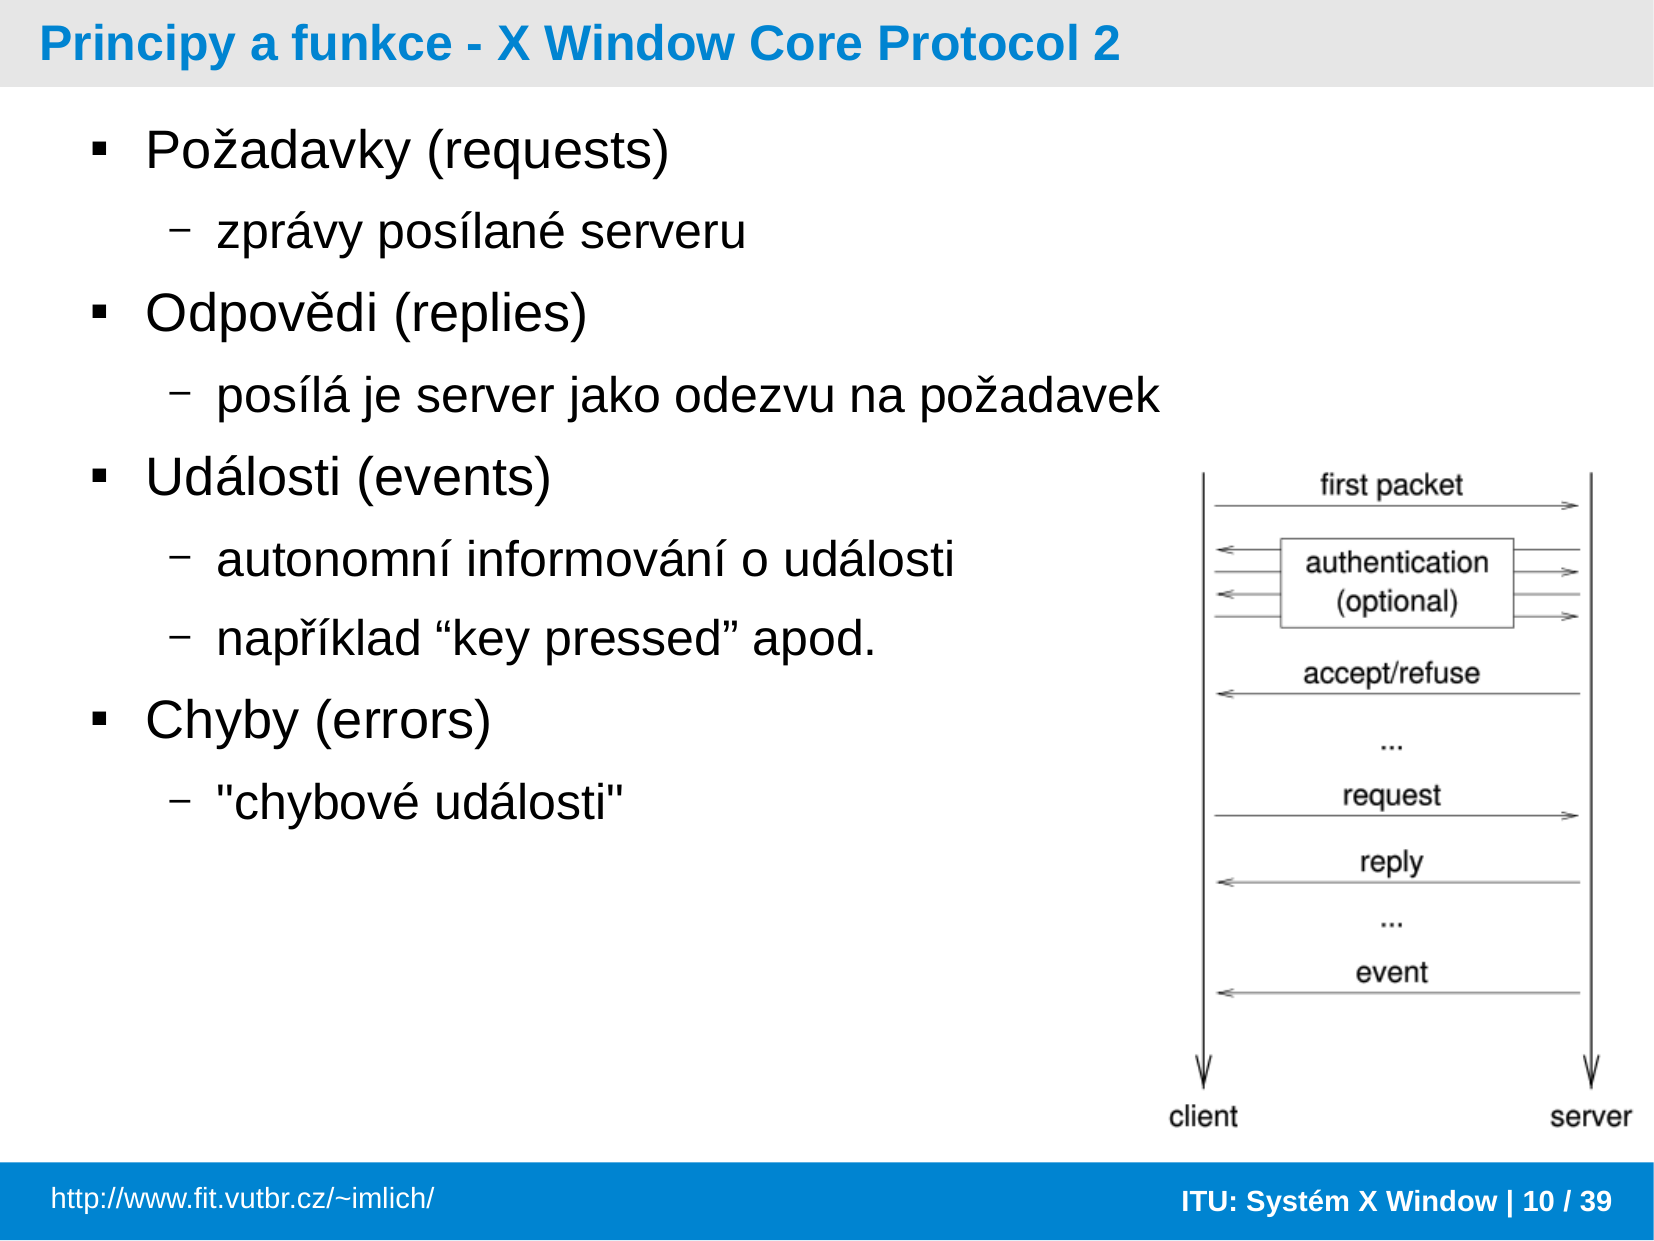

# Principy a funkce - X Window Core Protocol 2
Požadavky (requests)
zprávy posílané serveru
Odpovědi (replies)
posílá je server jako odezvu na požadavek
Události (events)
autonomní informování o události
například “key pressed” apod.
Chyby (errors)
"chybové události"